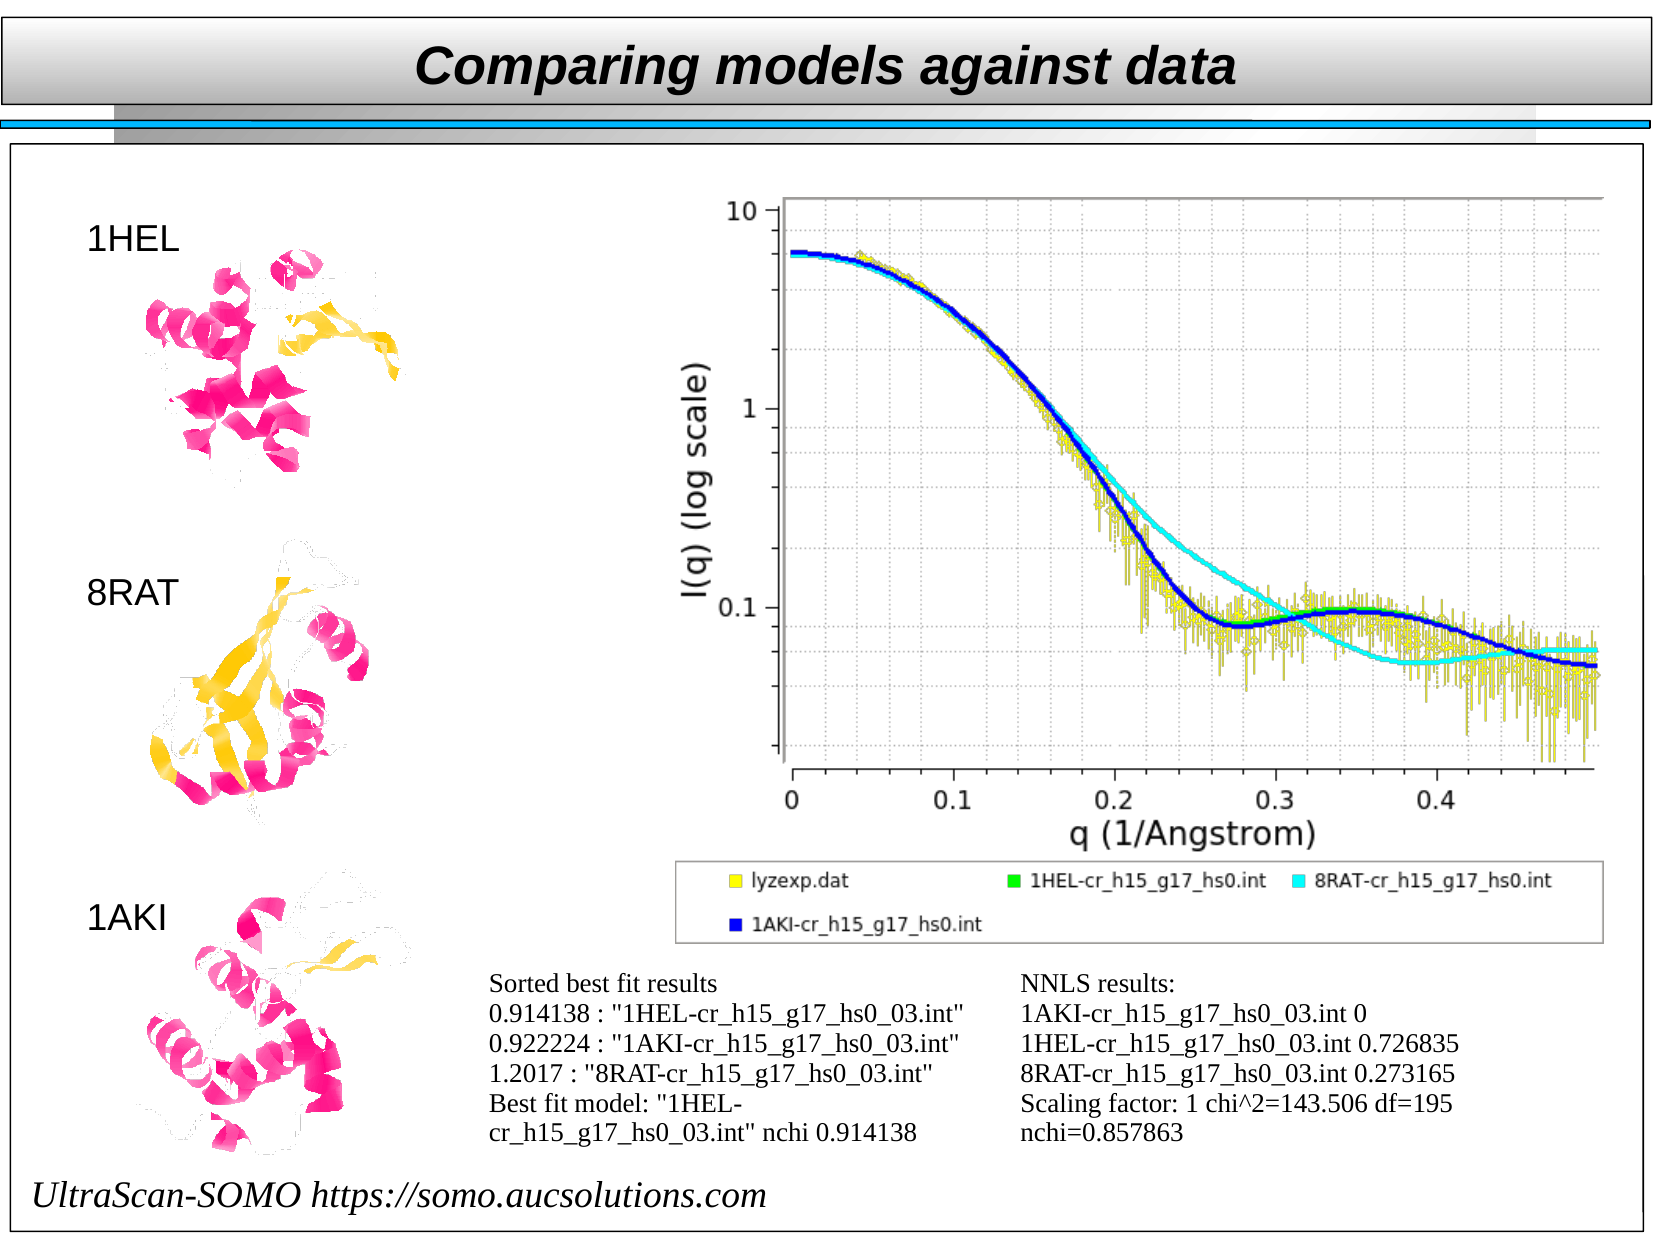

Comparing models against data
1HEL
8RAT
1AKI
Sorted best fit results
0.914138 : "1HEL-cr_h15_g17_hs0_03.int"
0.922224 : "1AKI-cr_h15_g17_hs0_03.int"
1.2017 : "8RAT-cr_h15_g17_hs0_03.int"
Best fit model: "1HEL-cr_h15_g17_hs0_03.int" nchi 0.914138
NNLS results:
1AKI-cr_h15_g17_hs0_03.int 0
1HEL-cr_h15_g17_hs0_03.int 0.726835
8RAT-cr_h15_g17_hs0_03.int 0.273165
Scaling factor: 1 chi^2=143.506 df=195 nchi=0.857863
UltraScan-SOMO https://somo.aucsolutions.com